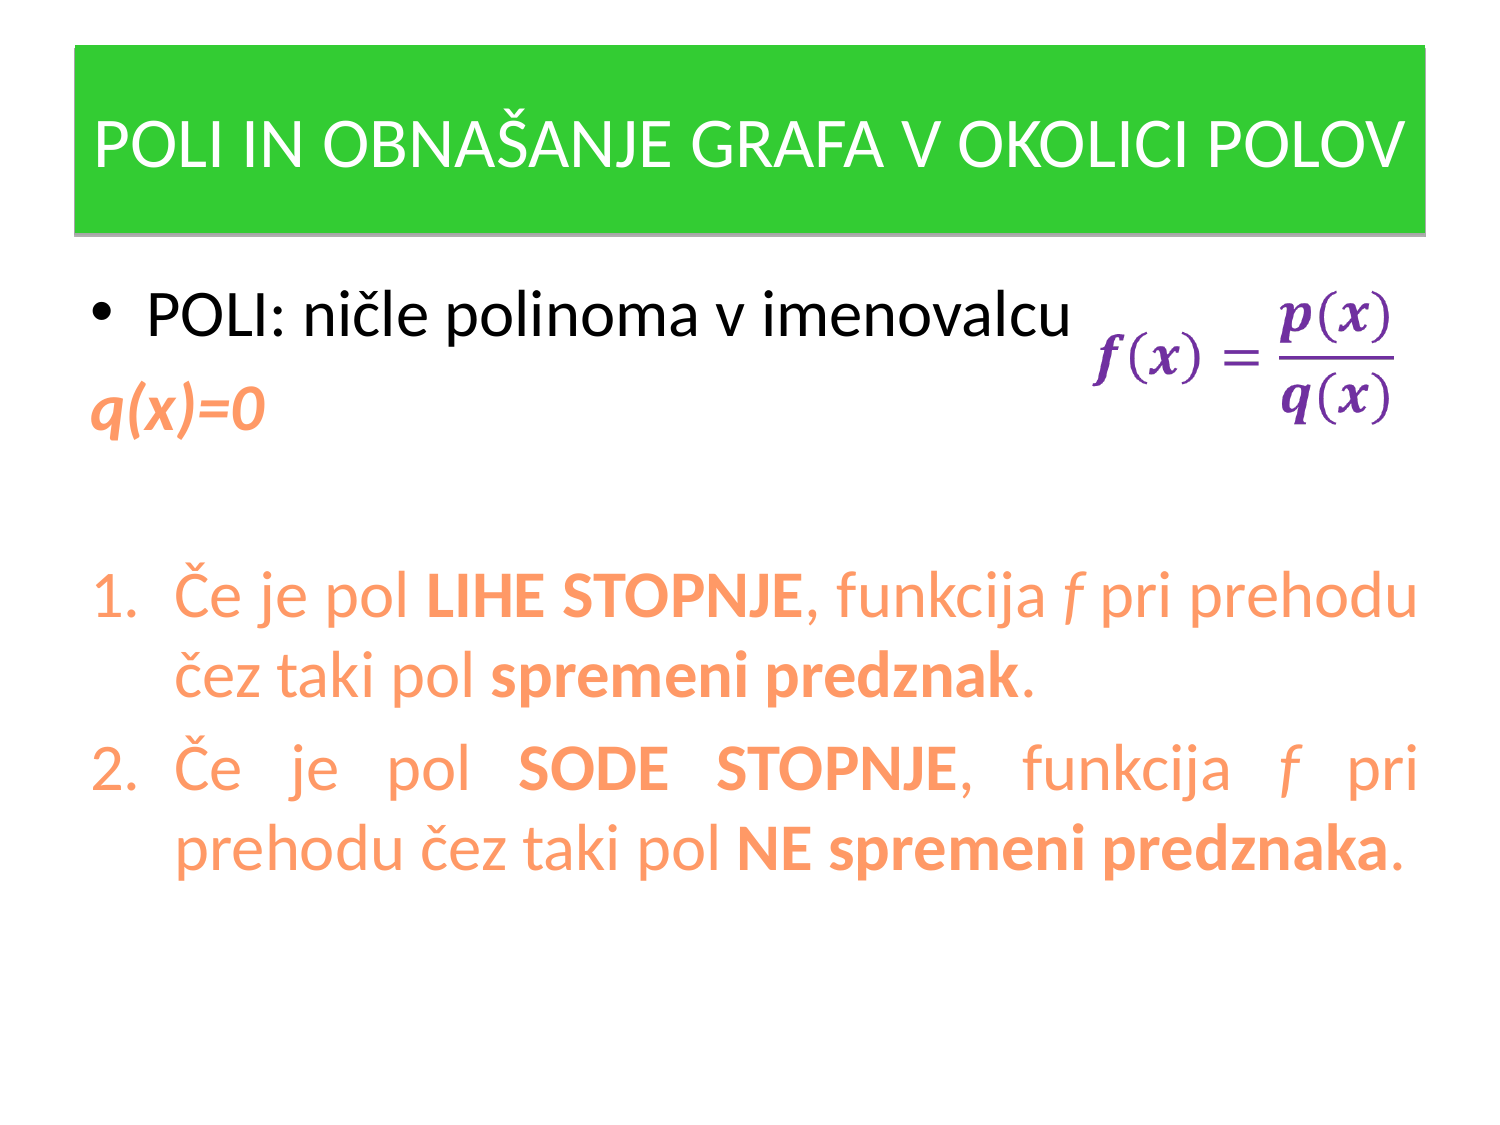

# POLI IN OBNAŠANJE GRAFA V OKOLICI POLOV
POLI: ničle polinoma v imenovalcu
q(x)=0
Če je pol LIHE STOPNJE, funkcija f pri prehodu čez taki pol spremeni predznak.
Če je pol SODE STOPNJE, funkcija f pri prehodu čez taki pol NE spremeni predznaka.